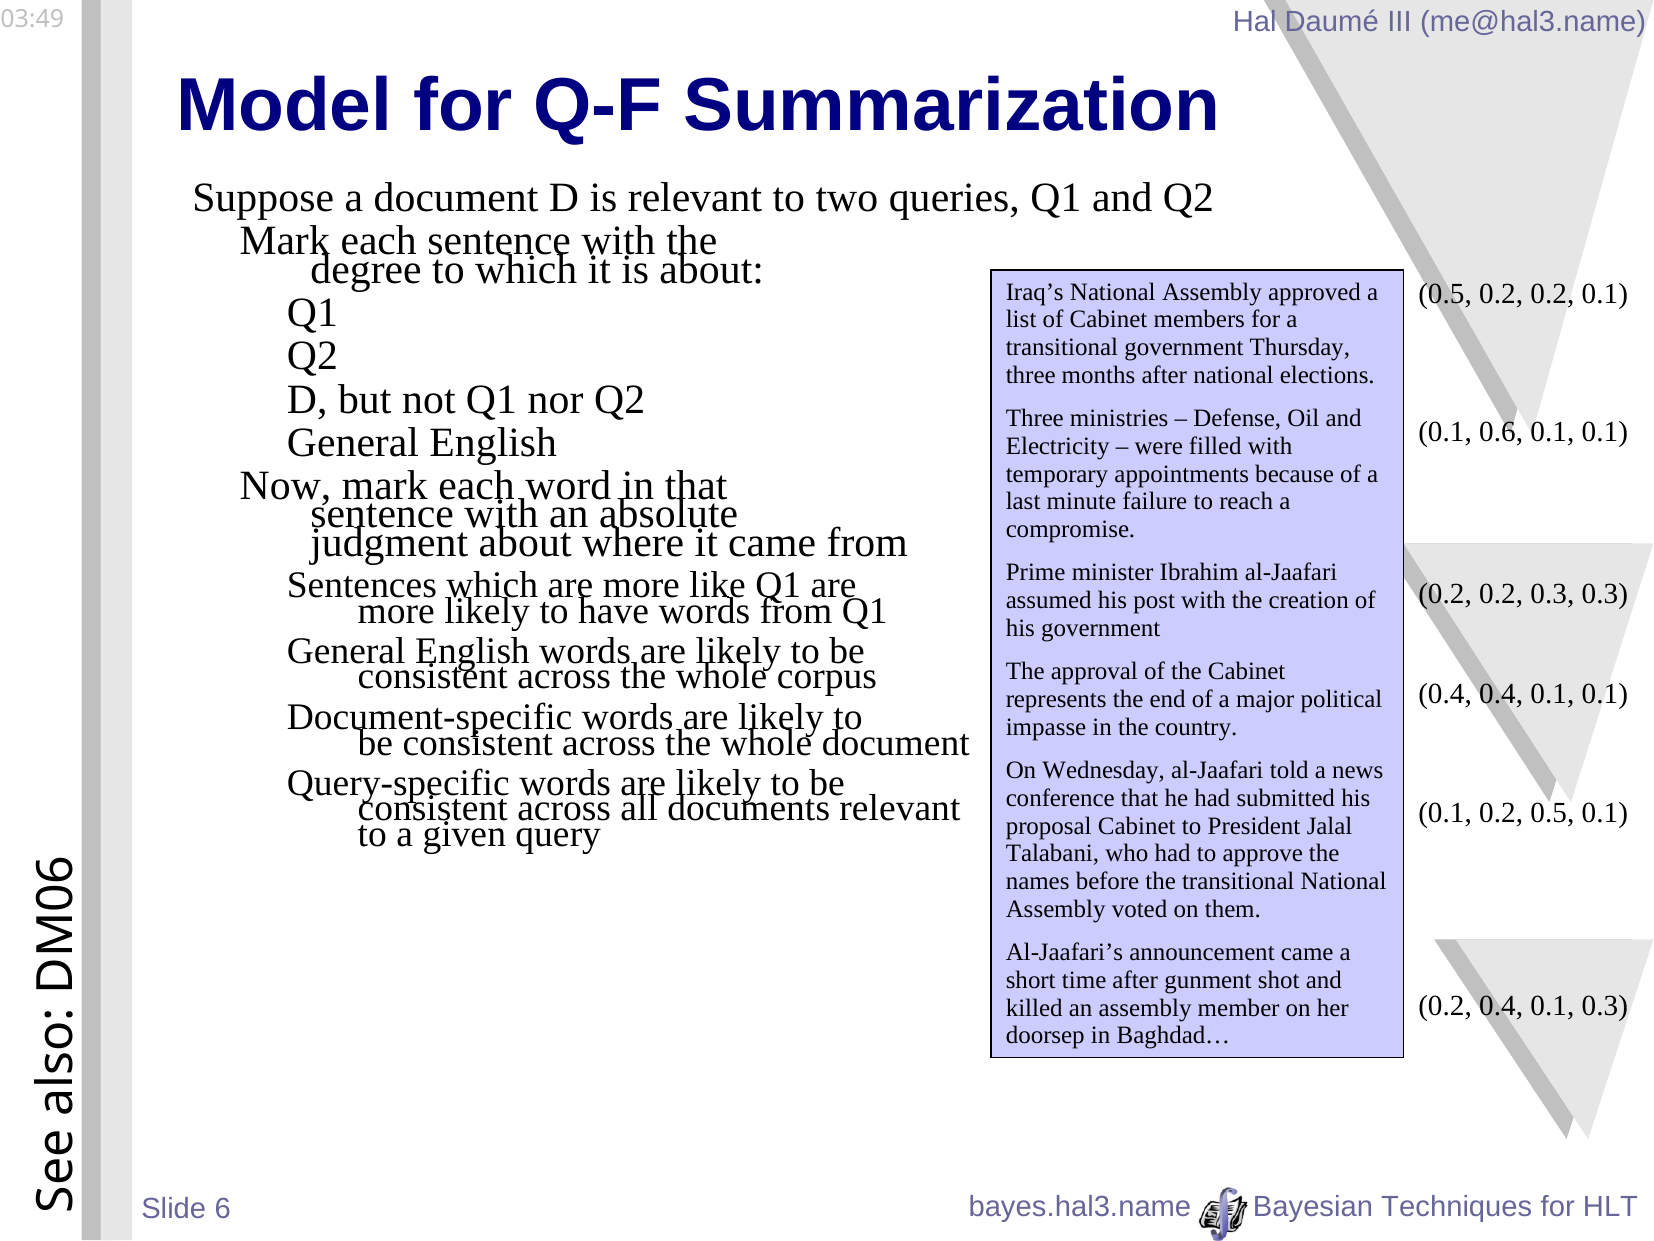

# Model for Q-F Summarization
Suppose a document D is relevant to two queries, Q1 and Q2
Mark each sentence with the
degree to which it is about:
Q1
Q2
D, but not Q1 nor Q2
General English
Now, mark each word in that
sentence with an absolute
judgment about where it came from
Sentences which are more like Q1 are
more likely to have words from Q1
General English words are likely to be
consistent across the whole corpus
Document-specific words are likely to
be consistent across the whole document
Query-specific words are likely to be
consistent across all documents relevant
to a given query
Iraq’s National Assembly approved a list of Cabinet members for a transitional government Thursday, three months after national elections.
Three ministries – Defense, Oil and Electricity – were filled with temporary appointments because of a last minute failure to reach a compromise.
Prime minister Ibrahim al-Jaafari assumed his post with the creation of his government
The approval of the Cabinet represents the end of a major political impasse in the country.
On Wednesday, al-Jaafari told a news conference that he had submitted his proposal Cabinet to President Jalal Talabani, who had to approve the names before the transitional National Assembly voted on them.
Al-Jaafari’s announcement came a short time after gunment shot and killed an assembly member on her doorsep in Baghdad…
(0.5, 0.2, 0.2, 0.1)
(0.1, 0.6, 0.1, 0.1)
(0.2, 0.2, 0.3, 0.3)
(0.4, 0.4, 0.1, 0.1)
(0.1, 0.2, 0.5, 0.1)
(0.2, 0.4, 0.1, 0.3)
See also: DM06